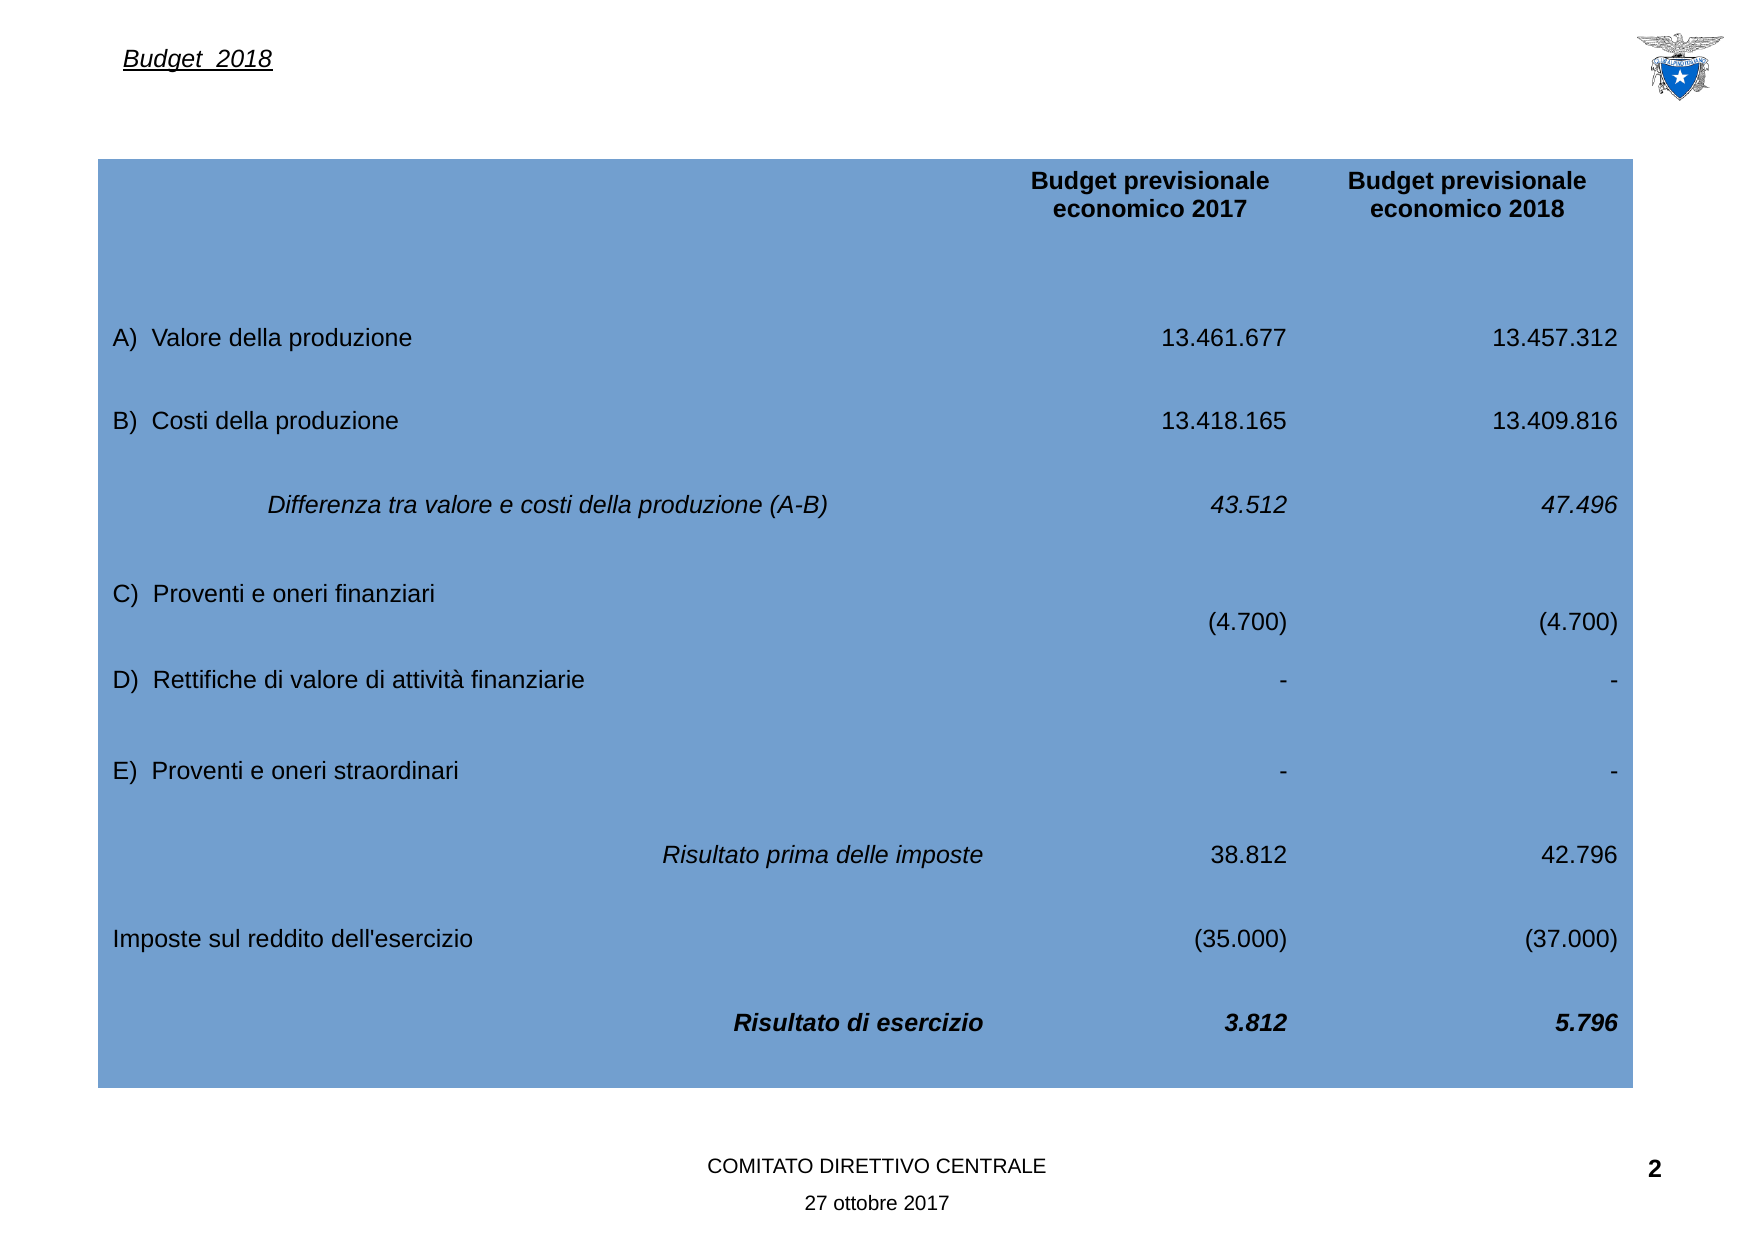

Budget 2018
| | Budget previsionale economico 2017 | Budget previsionale economico 2018 |
| --- | --- | --- |
| A) Valore della produzione | 13.461.677 | 13.457.312 |
| B) Costi della produzione | 13.418.165 | 13.409.816 |
| Differenza tra valore e costi della produzione (A-B) | 43.512 | 47.496 |
| C) Proventi e oneri finanziari | (4.700) | (4.700) |
| D) Rettifiche di valore di attività finanziarie | - | - |
| E) Proventi e oneri straordinari | - | - |
| Risultato prima delle imposte | 38.812 | 42.796 |
| Imposte sul reddito dell'esercizio | (35.000) | (37.000) |
| Risultato di esercizio | 3.812 | 5.796 |
COMITATO DIRETTIVO CENTRALE
27 ottobre 2017
2